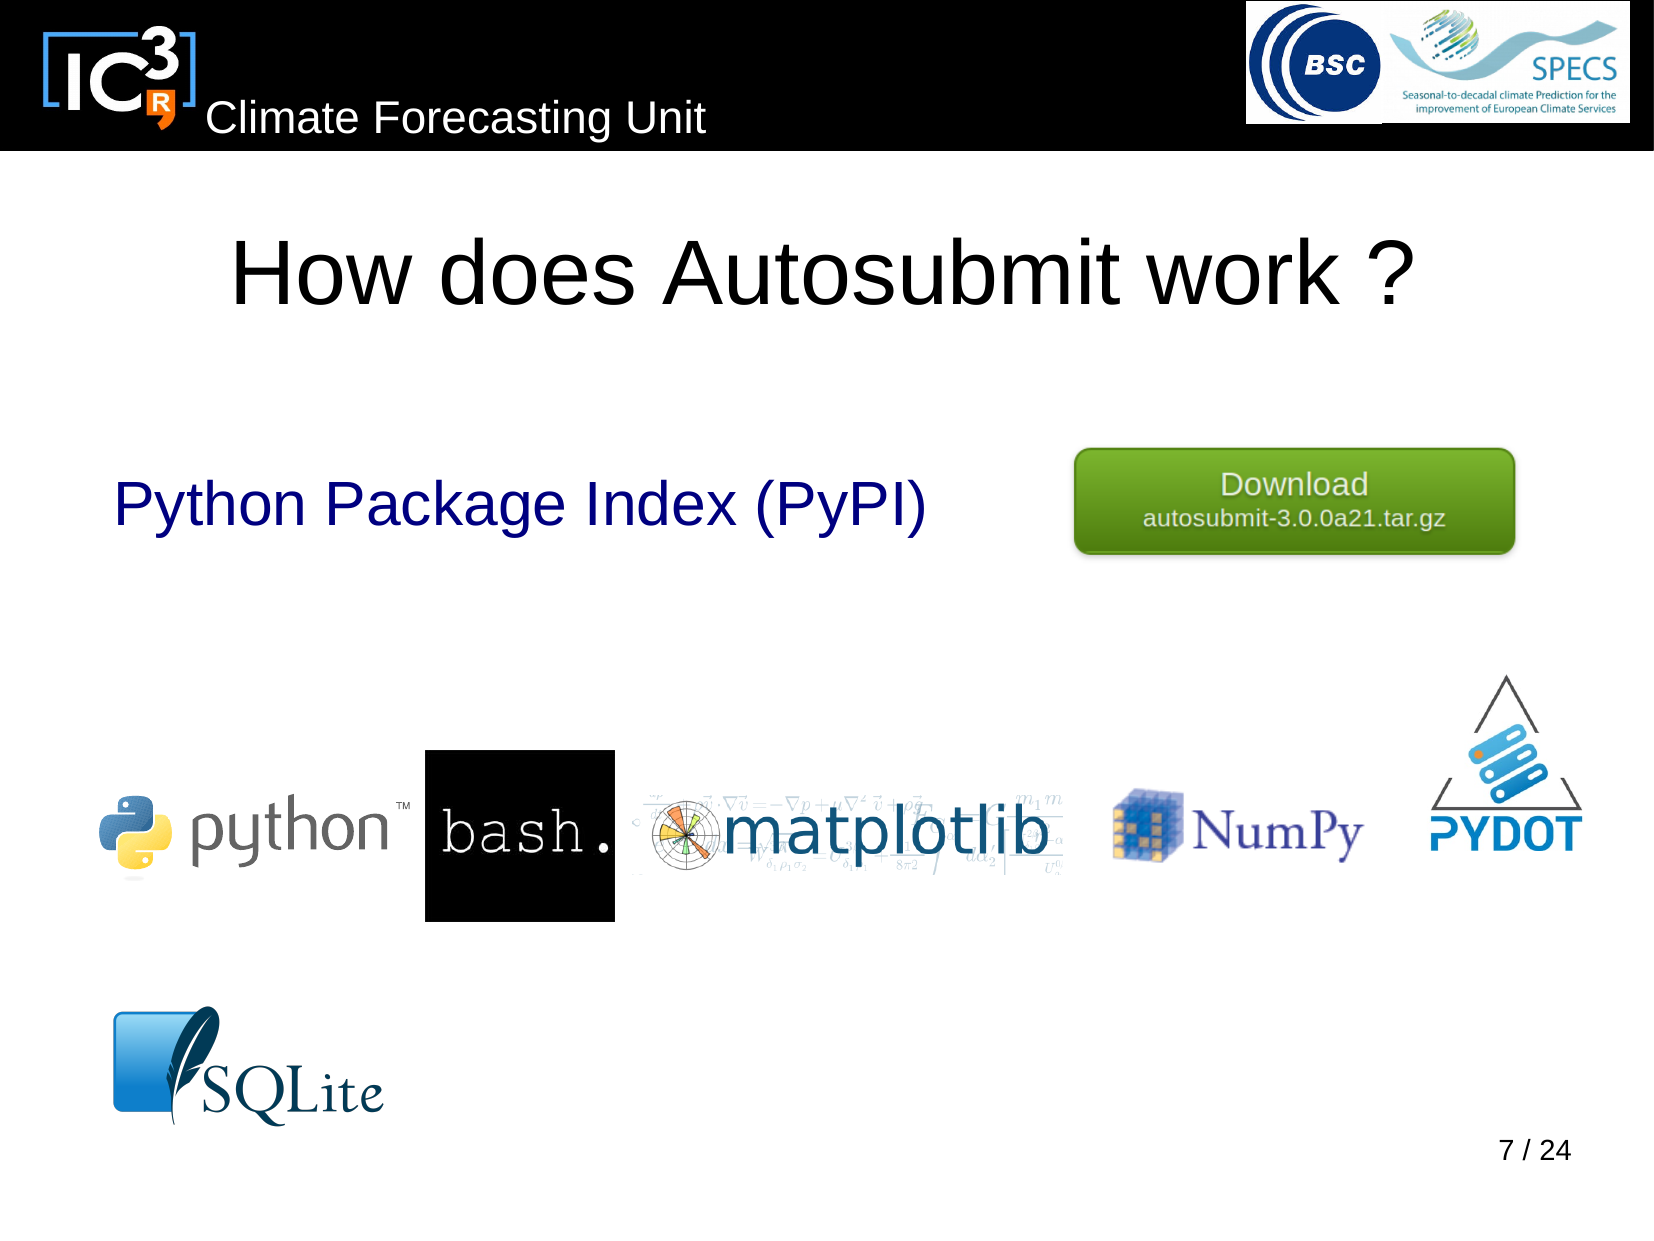

How does Autosubmit work ?
Python Package Index (PyPI)
7